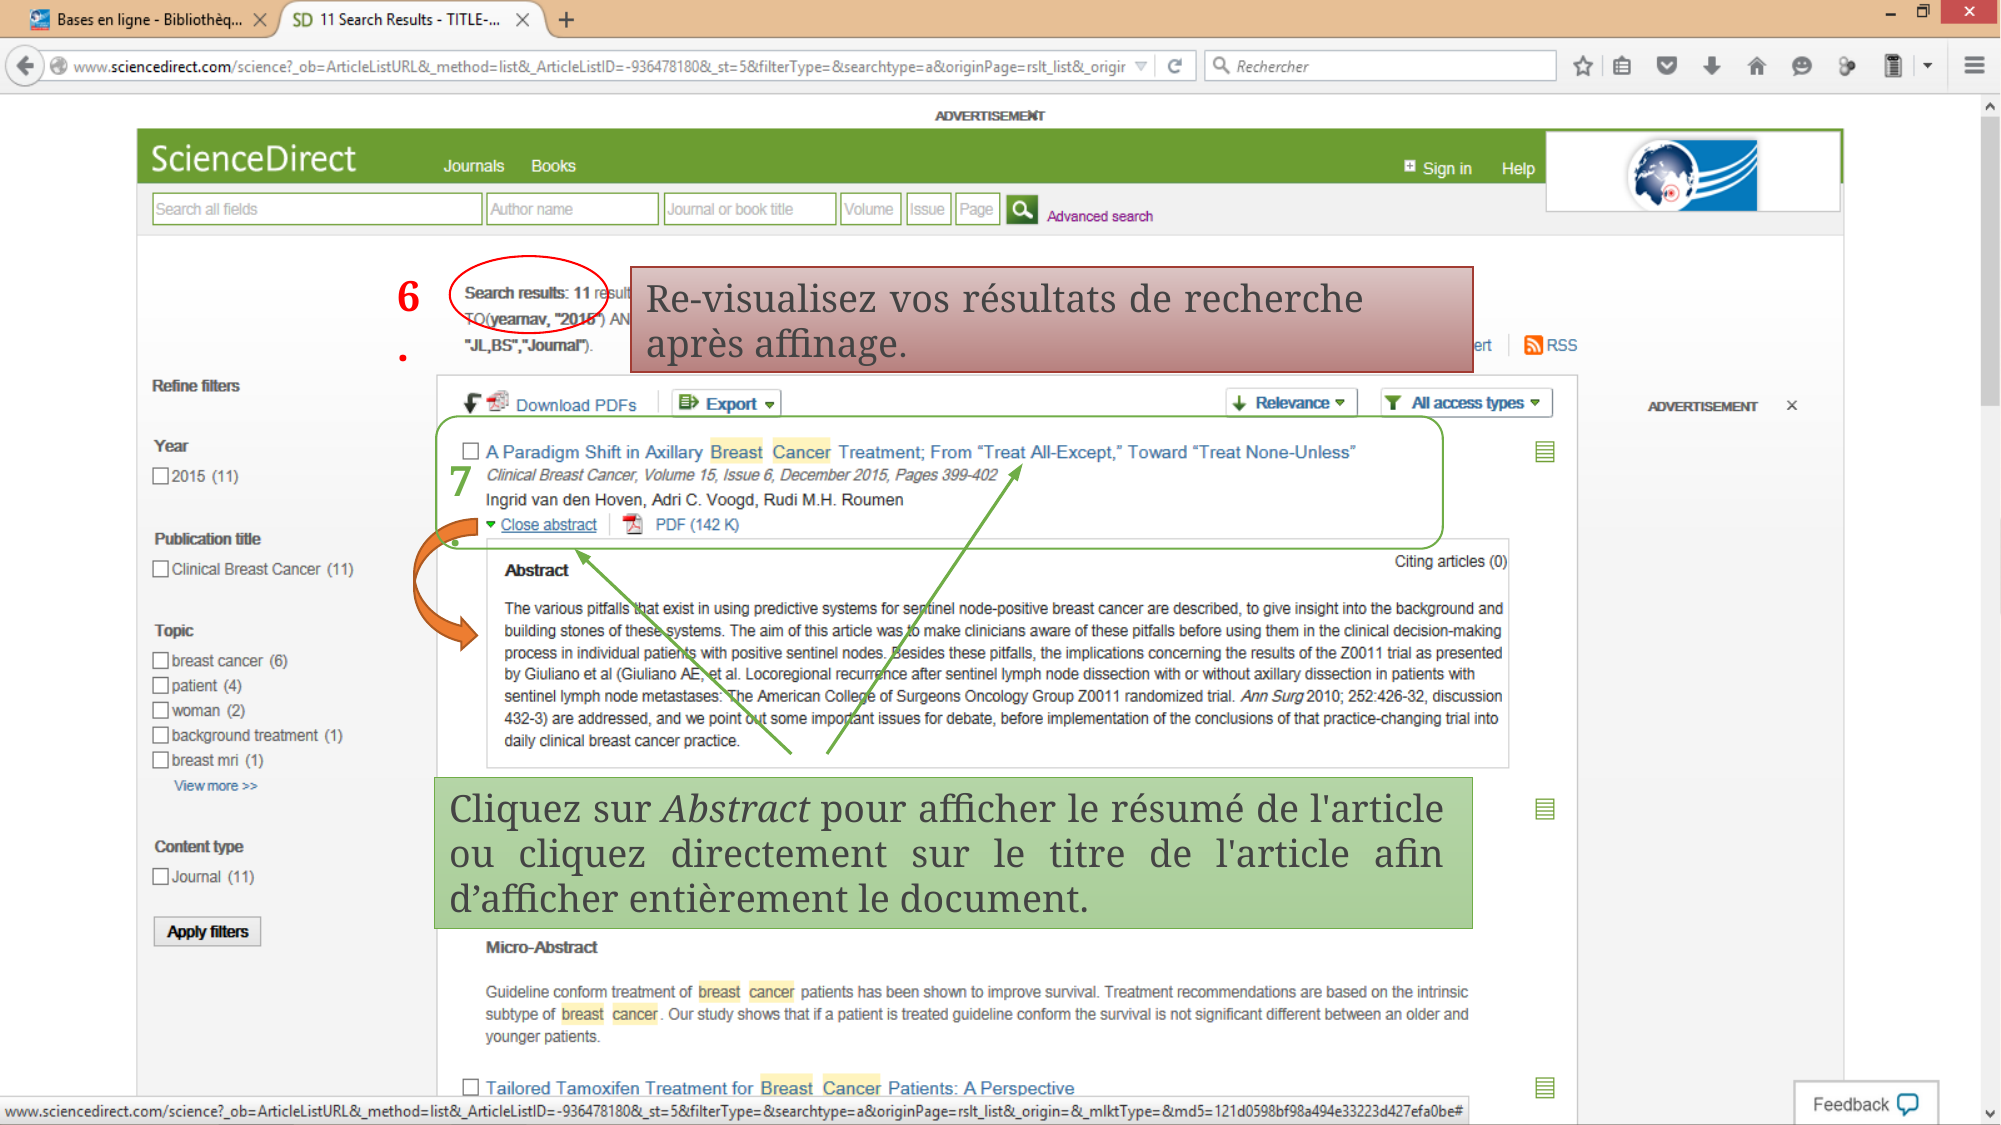

6.
Re-visualisez vos résultats de recherche après affinage.
7.
Cliquez sur Abstract pour afficher le résumé de l'article ou cliquez directement sur le titre de l'article afin d’afficher entièrement le document.